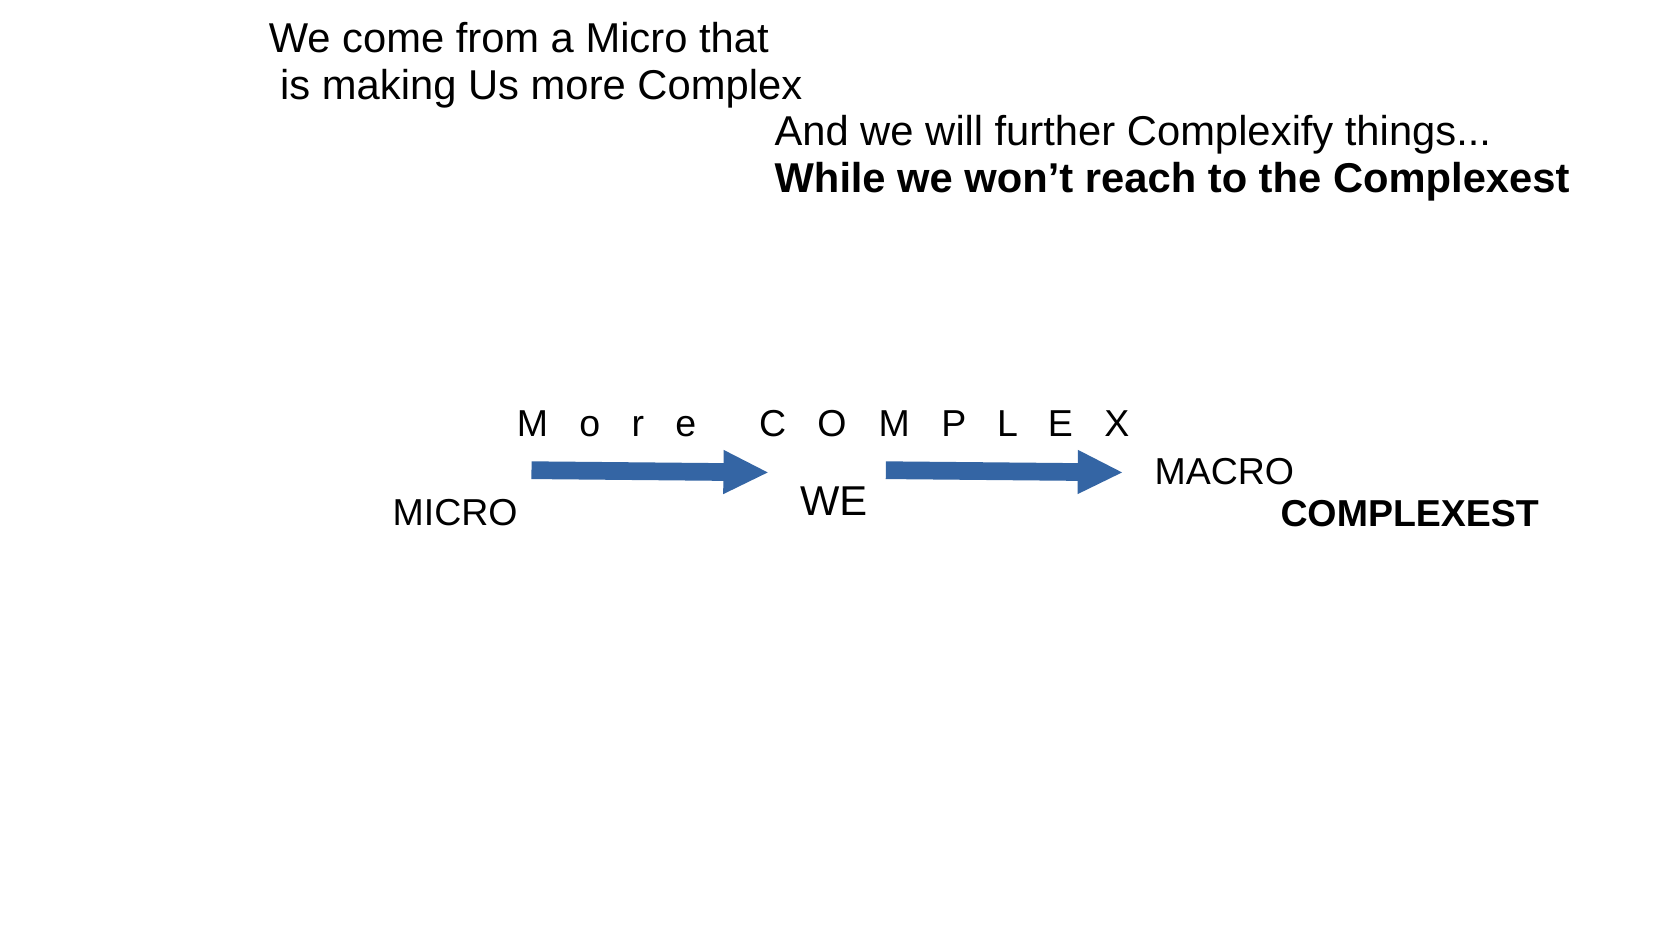

We come from a Micro that
 is making Us more Complex
 And we will further Complexify things...
 While we won’t reach to the Complexest
M o r e C O M P L E X
MACRO
 COMPLEXEST
WE
MICRO